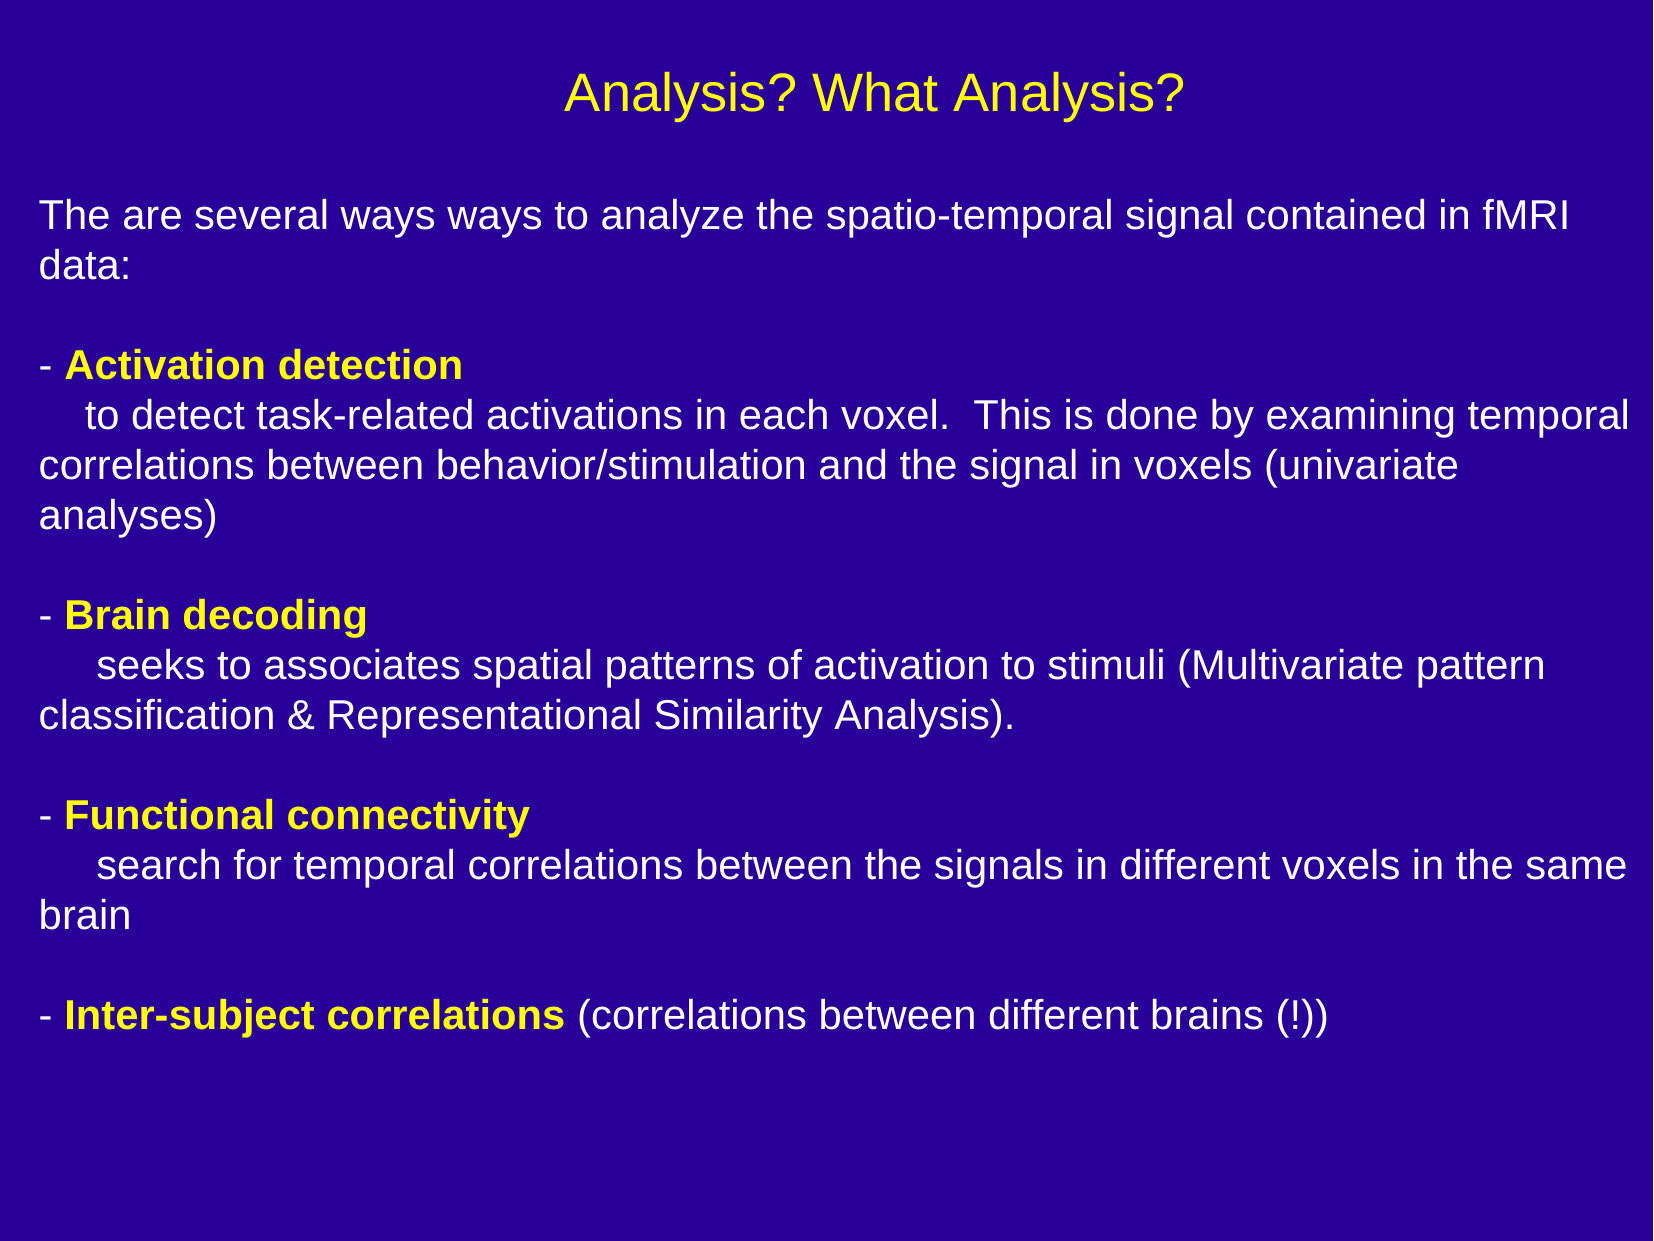

Analysis? What Analysis?
The are several ways ways to analyze the spatio-temporal signal contained in fMRI data:
- Activation detection
 to detect task-related activations in each voxel. This is done by examining temporal correlations between behavior/stimulation and the signal in voxels (univariate analyses)
- Brain decoding
 seeks to associates spatial patterns of activation to stimuli (Multivariate pattern classification & Representational Similarity Analysis).
- Functional connectivity
 search for temporal correlations between the signals in different voxels in the same brain
- Inter-subject correlations (correlations between different brains (!))